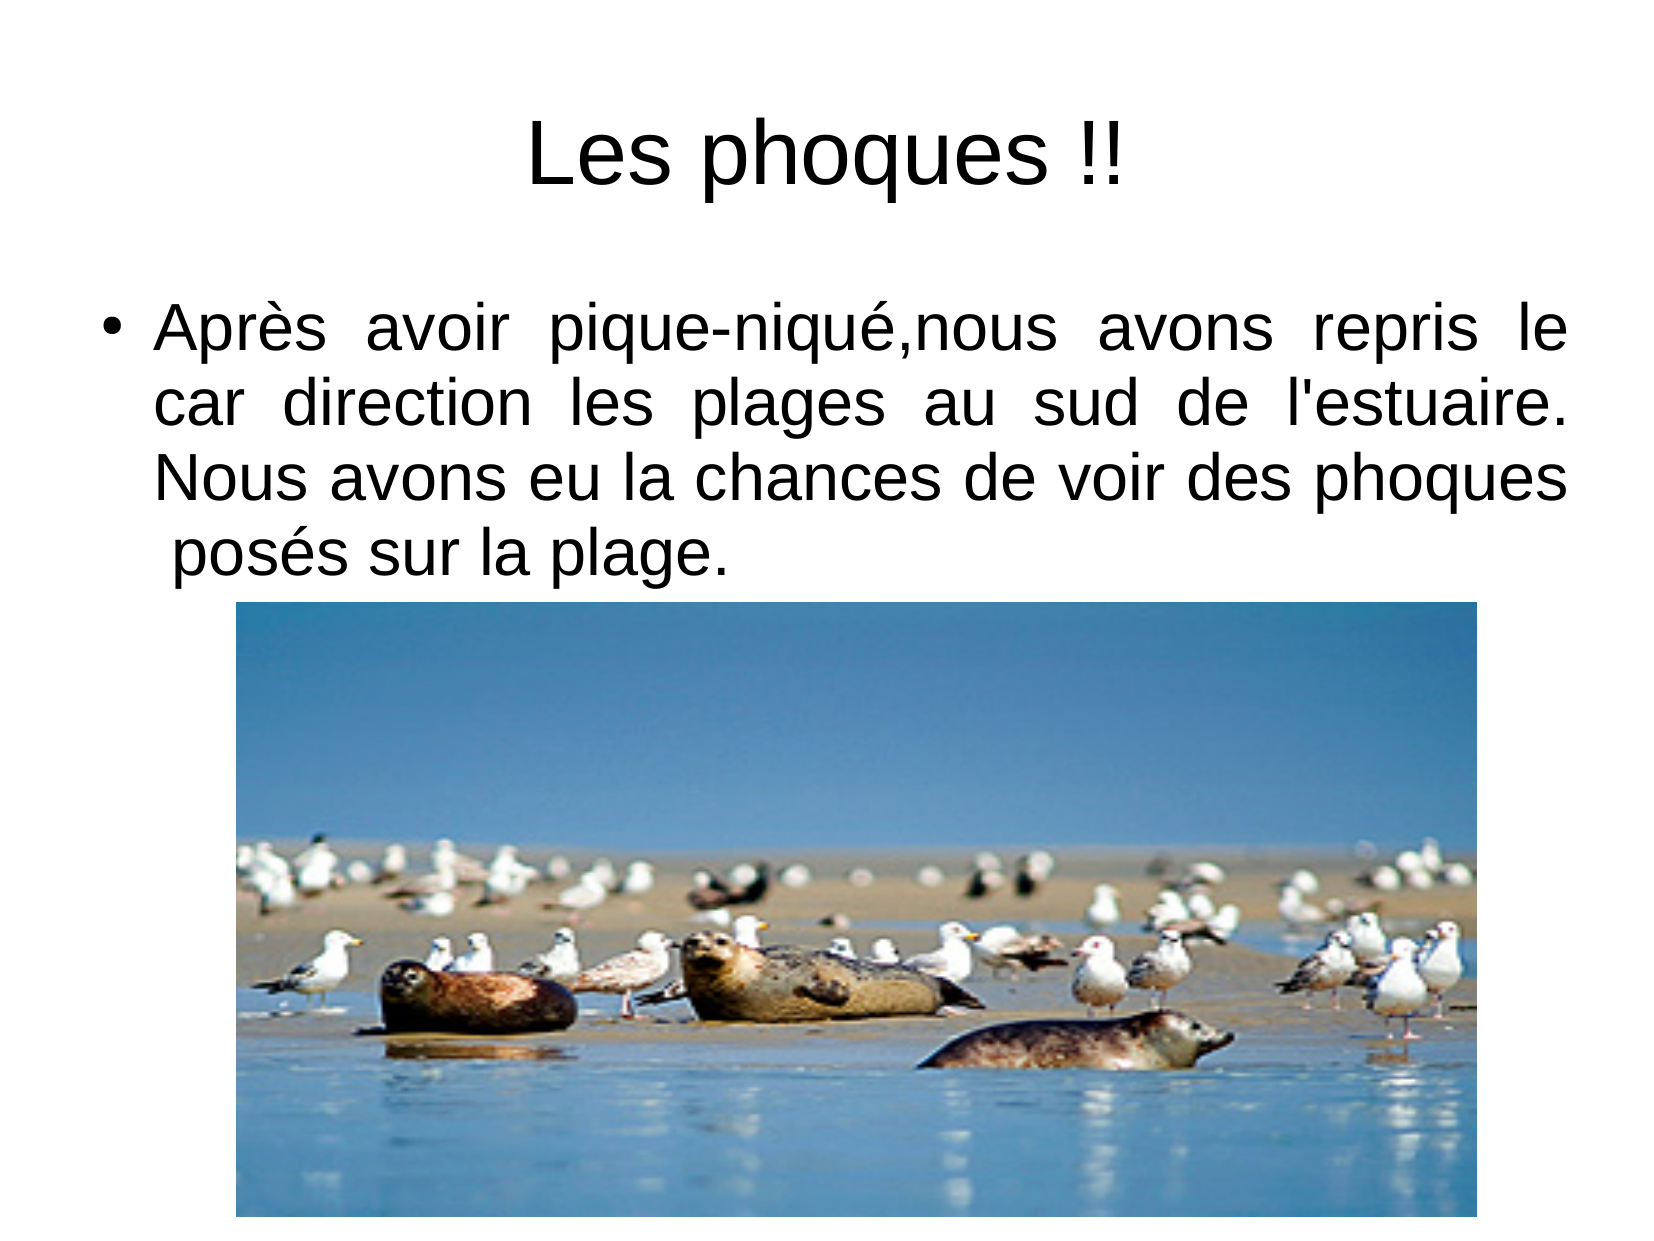

# Les phoques !!
Après avoir pique-niqué,nous avons repris le car direction les plages au sud de l'estuaire. Nous avons eu la chances de voir des phoques posés sur la plage.